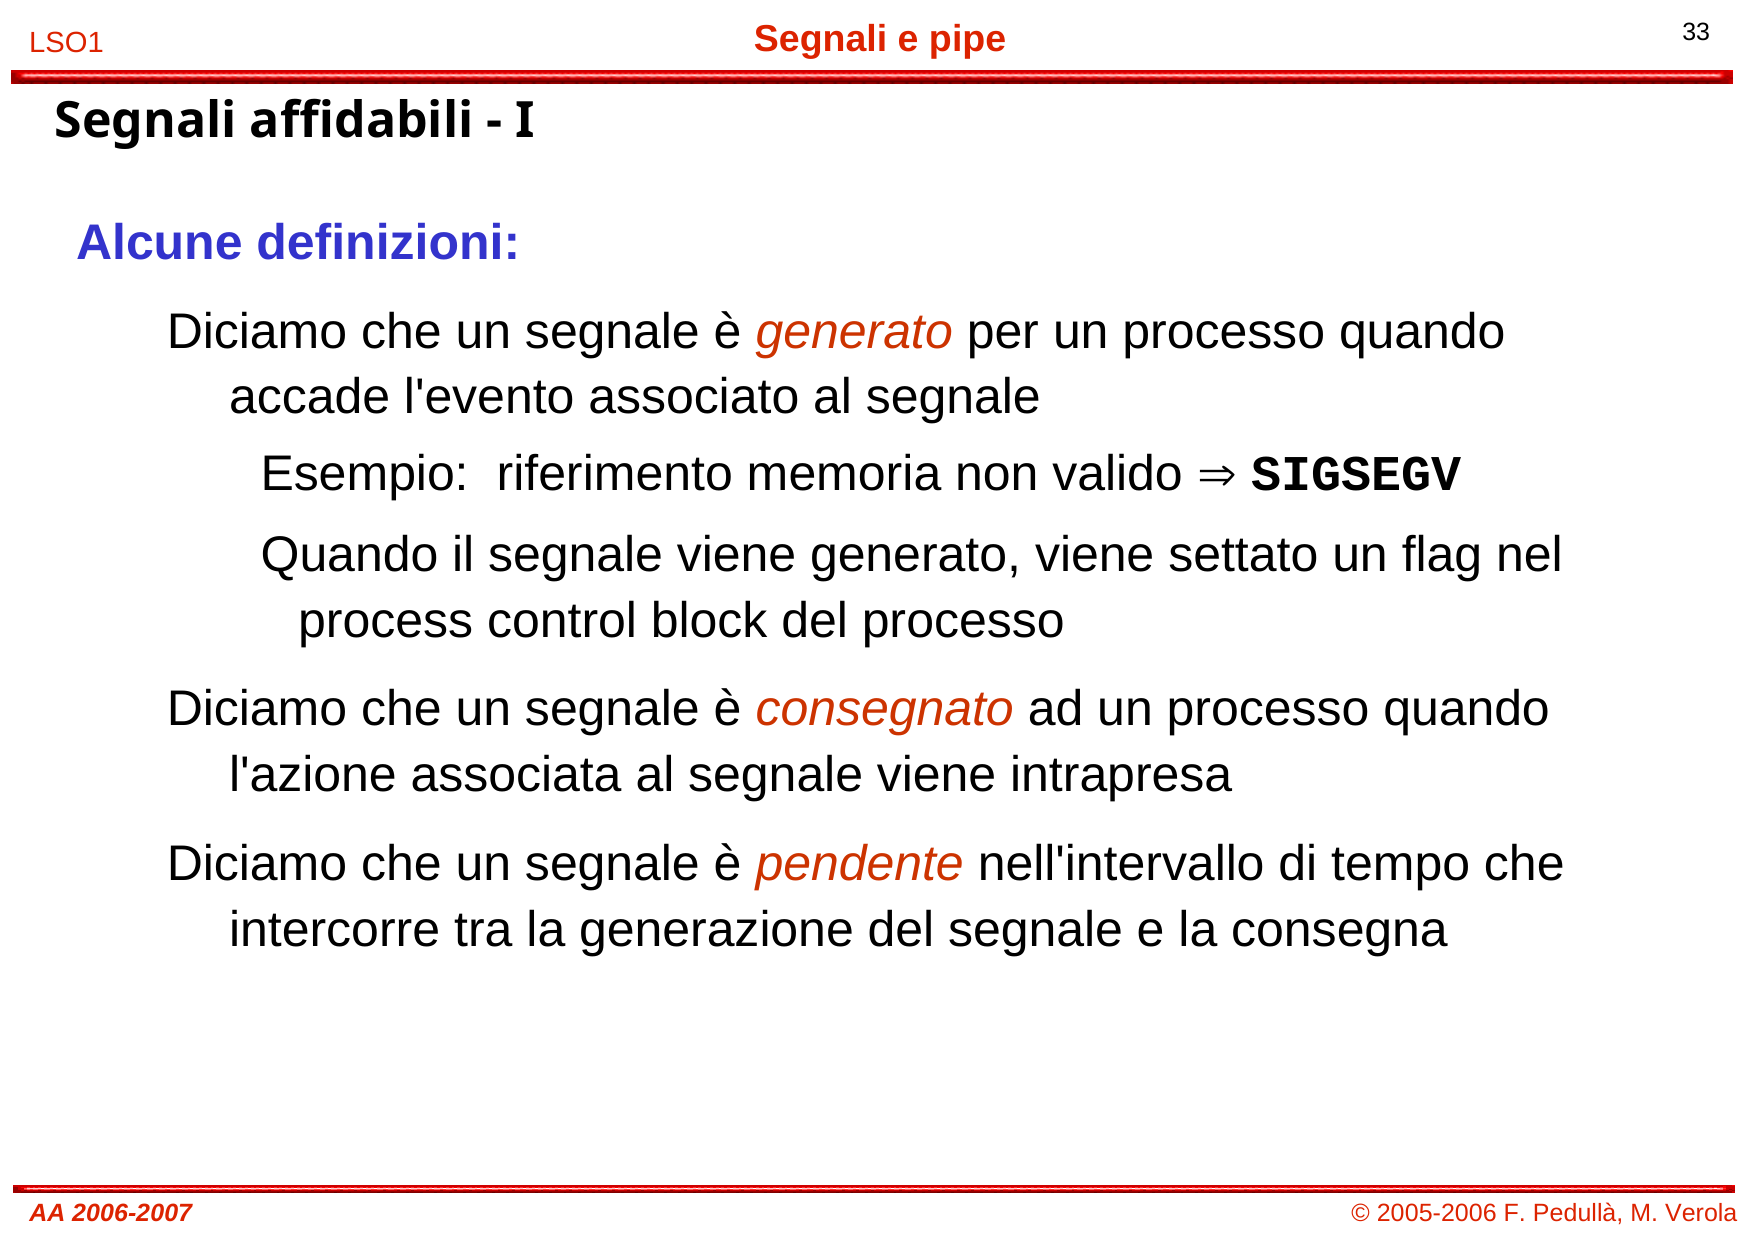

# Segnali affidabili - I
Alcune definizioni:
Diciamo che un segnale è generato per un processo quando accade l'evento associato al segnale
Esempio: riferimento memoria non valido  SIGSEGV
Quando il segnale viene generato, viene settato un flag nel process control block del processo
Diciamo che un segnale è consegnato ad un processo quando l'azione associata al segnale viene intrapresa
Diciamo che un segnale è pendente nell'intervallo di tempo che intercorre tra la generazione del segnale e la consegna